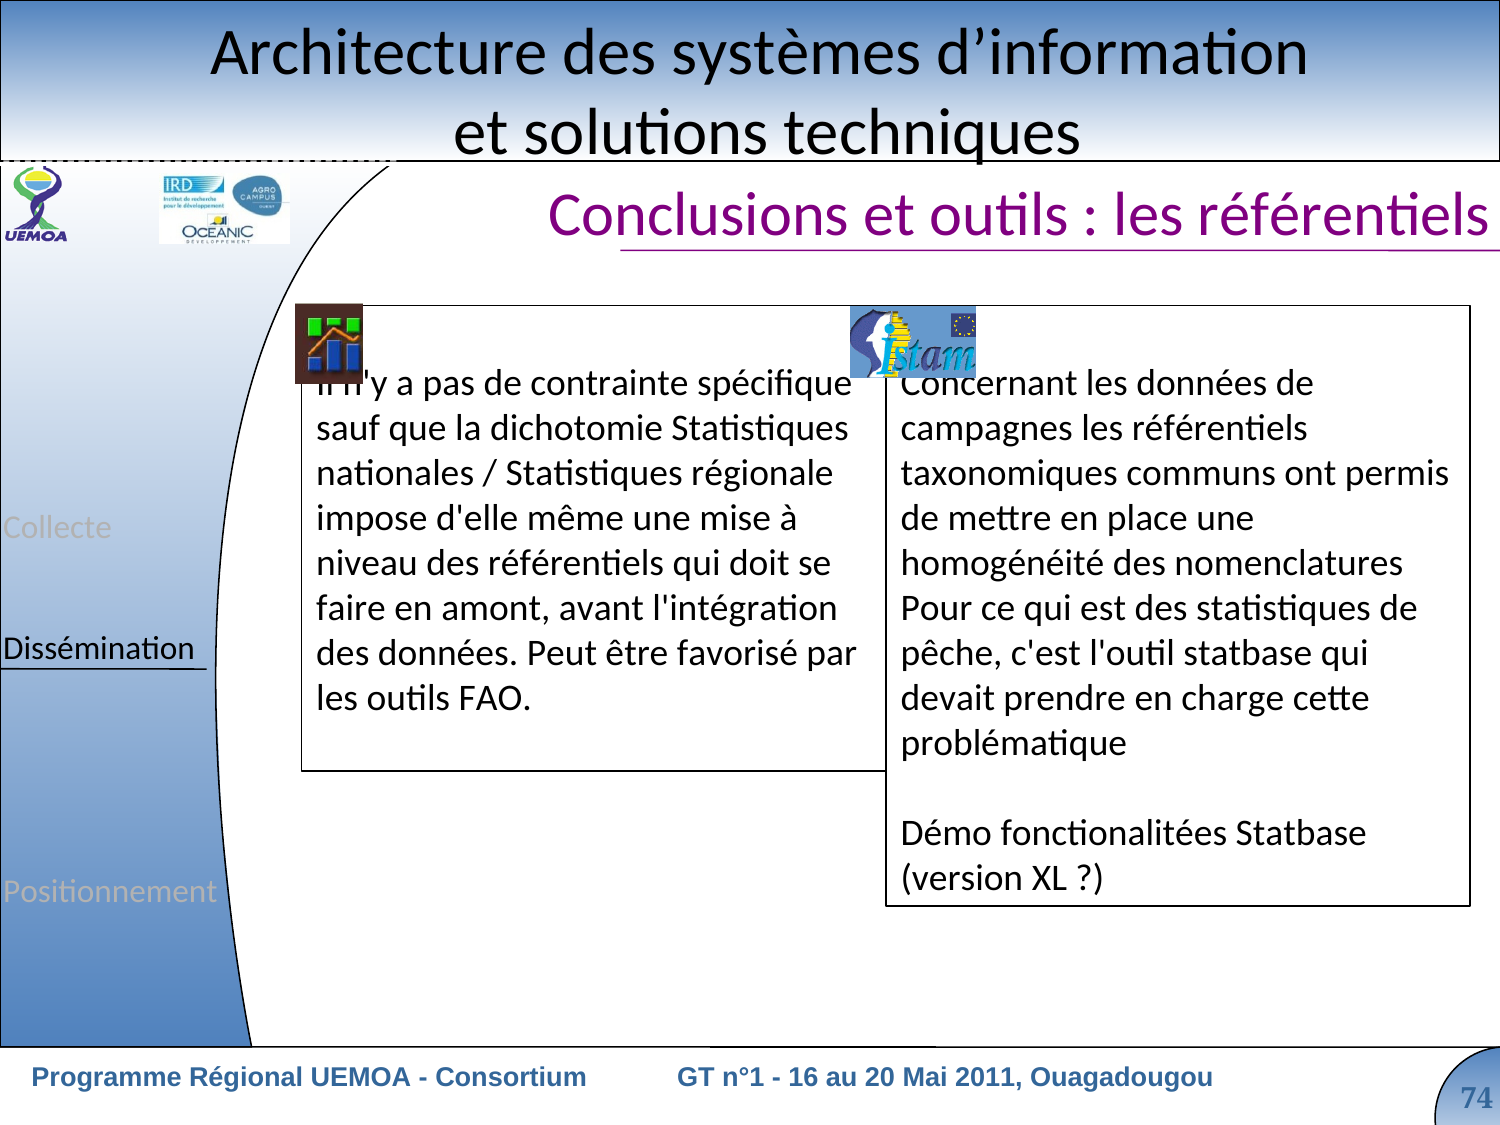

Architecture des systèmes d’information
et solutions techniques
Conclusions et outils : les référentiels
Il n'y a pas de contrainte spécifique sauf que la dichotomie Statistiques nationales / Statistiques régionale impose d'elle même une mise à niveau des référentiels qui doit se faire en amont, avant l'intégration des données. Peut être favorisé par les outils FAO.
Concernant les données de campagnes les référentiels taxonomiques communs ont permis de mettre en place une homogénéité des nomenclatures Pour ce qui est des statistiques de pêche, c'est l'outil statbase qui devait prendre en charge cette problématique
Démo fonctionalitées Statbase (version XL ?)
Collecte
Dissémination
Positionnement